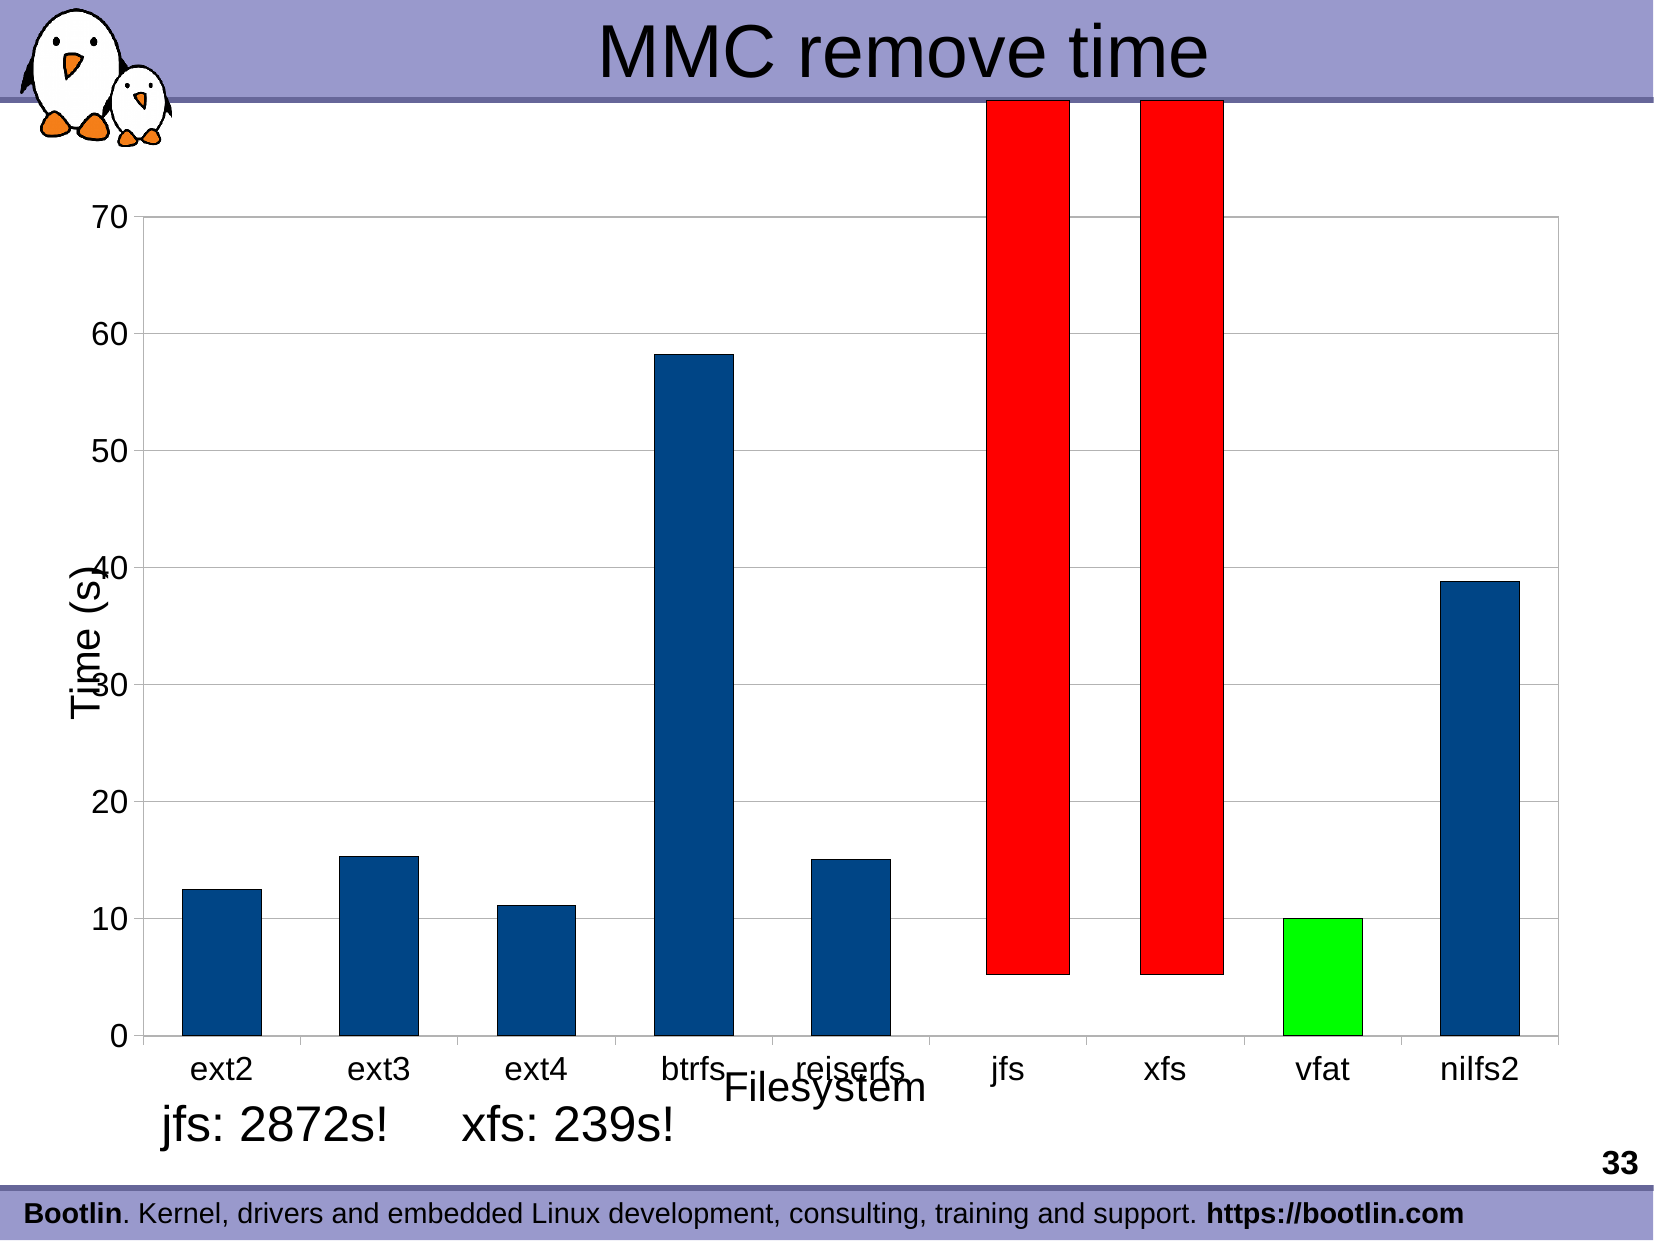

# MMC remove time
### Chart
| Category | |
|---|---|
| ext2 | 12.52 |
| ext3 | 15.38 |
| ext4 | 11.12 |
| btrfs | 58.21 |
| reiserfs | 15.11 |
| jfs | None |
| xfs | None |
| vfat | 10.06 |
| nilfs2 | 38.83 |jfs: 2872s!	xfs: 239s!